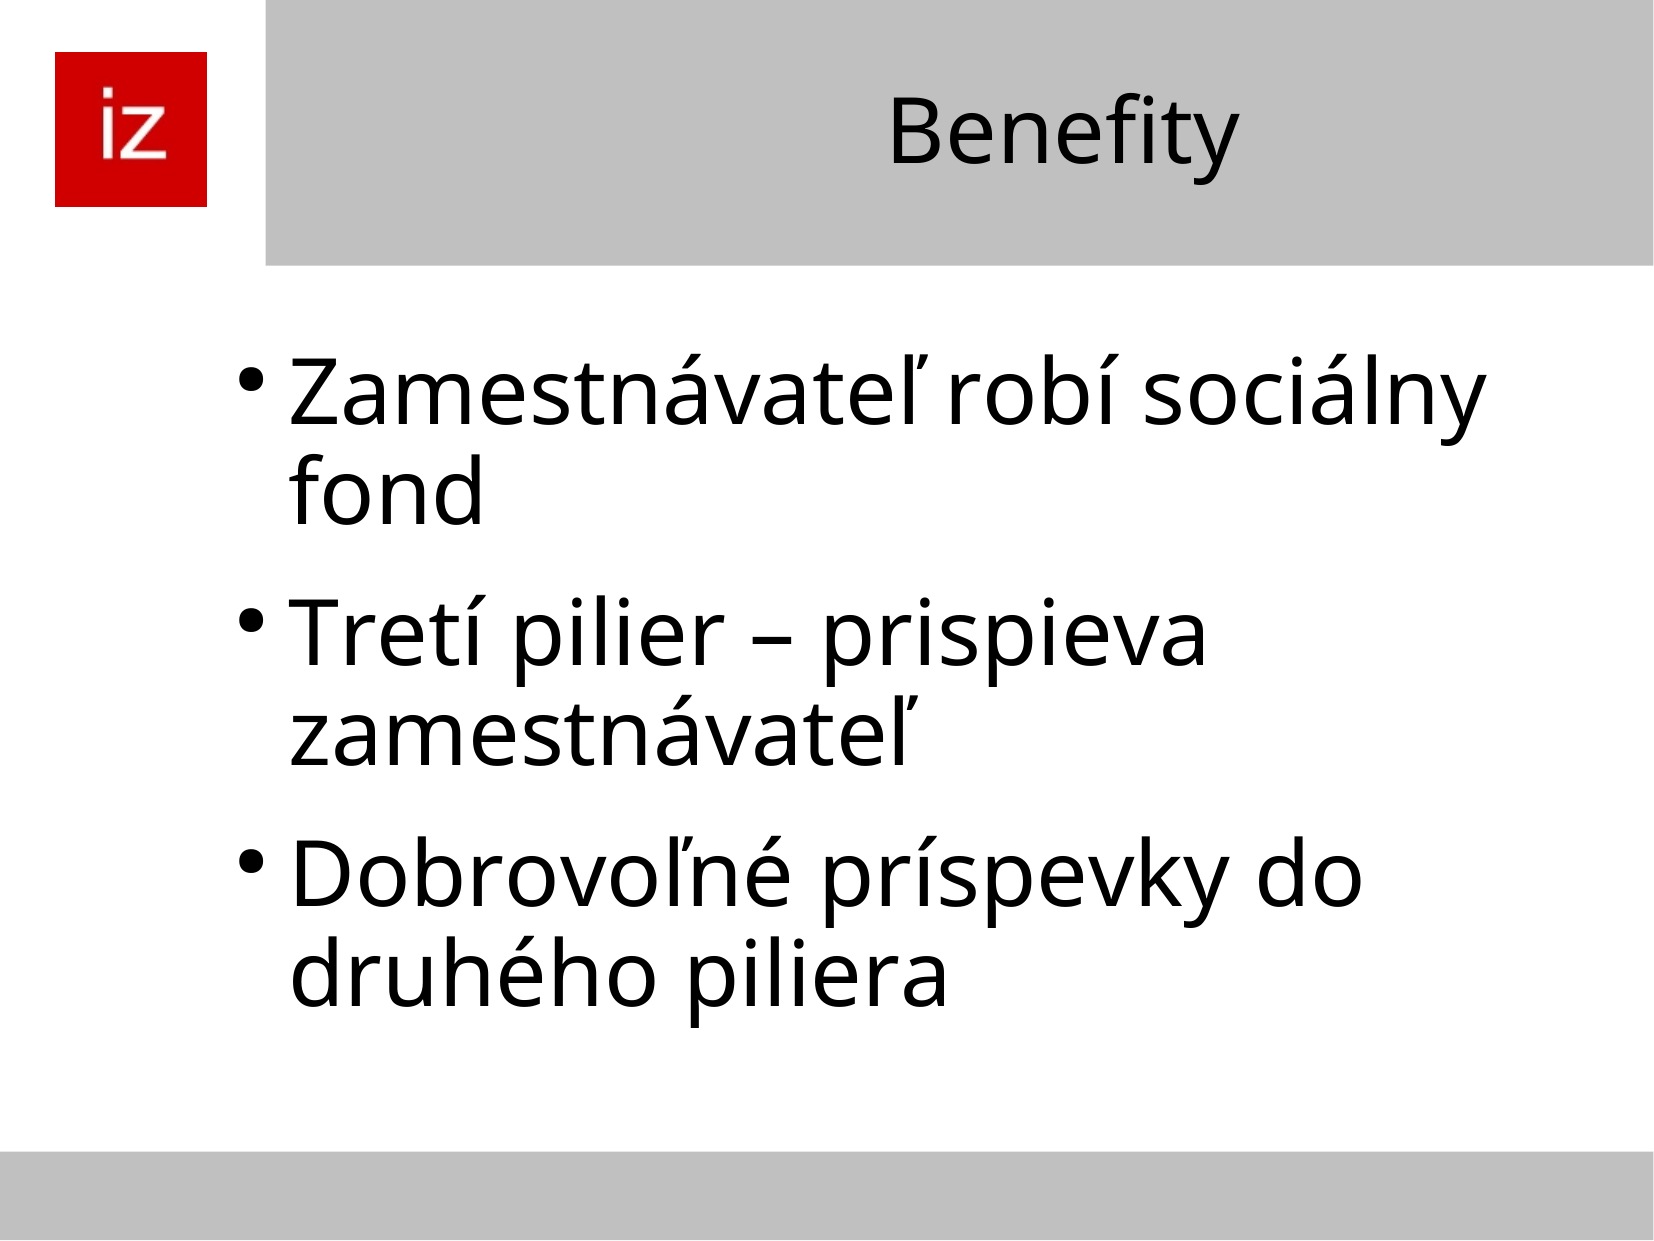

# Benefity
Zamestnávateľ robí sociálny fond
Tretí pilier – prispieva zamestnávateľ
Dobrovoľné príspevky do druhého piliera